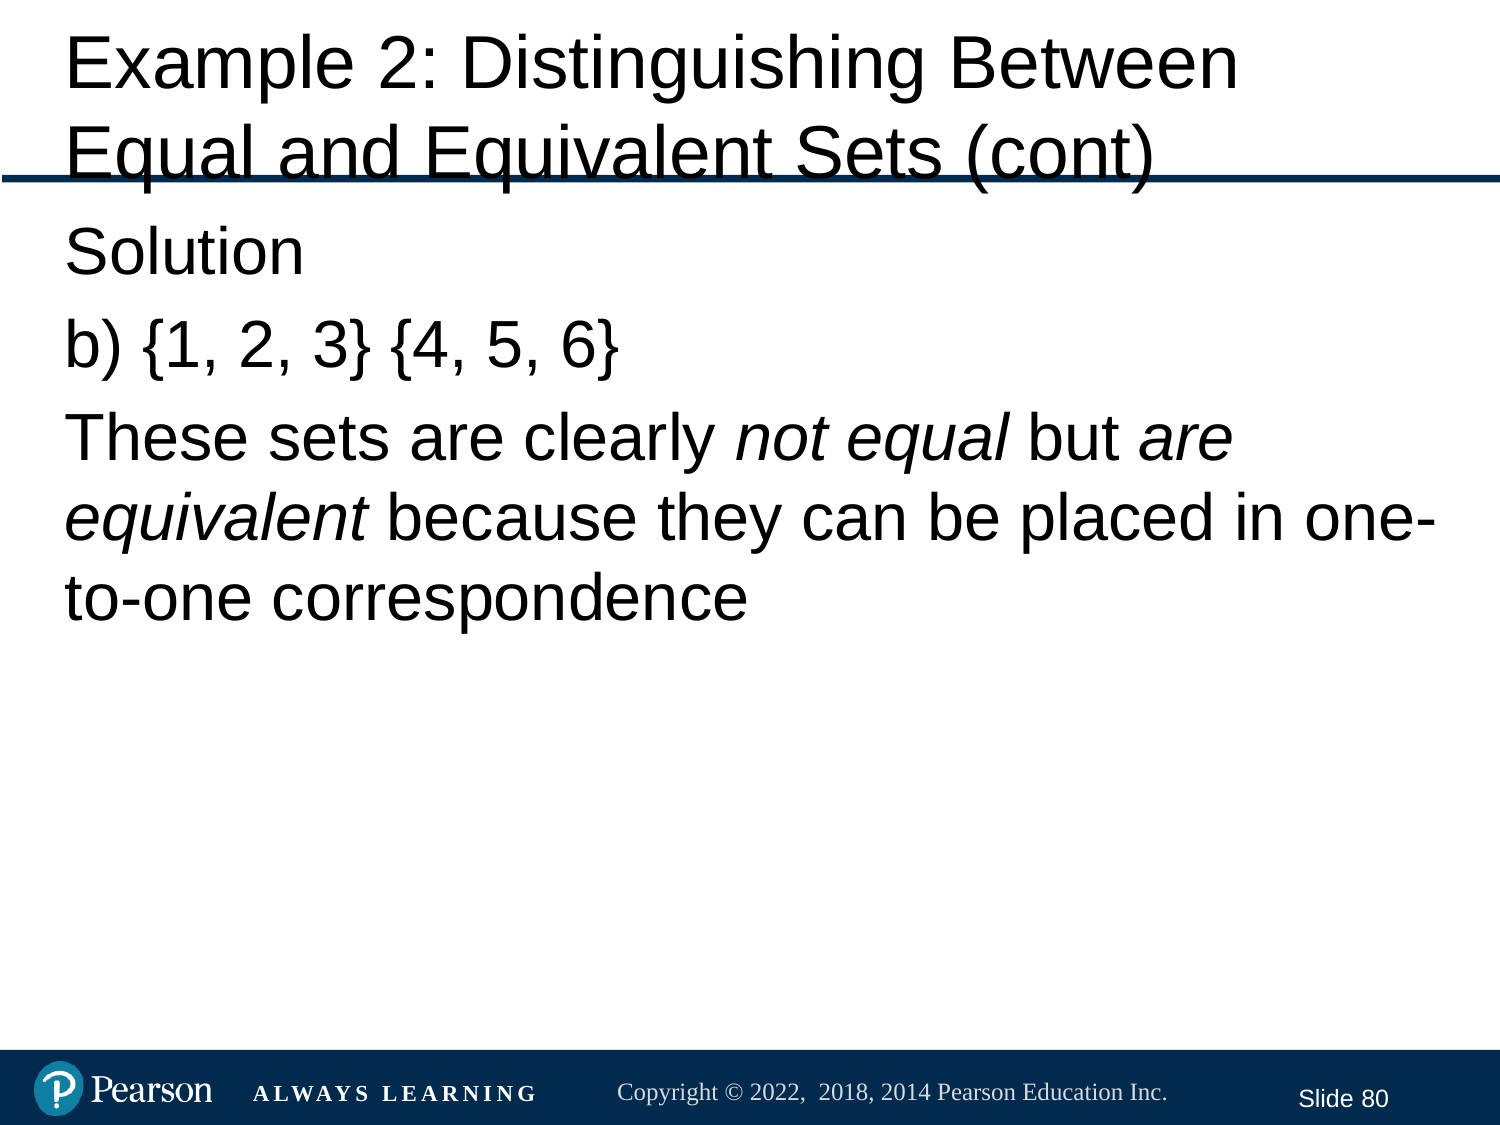

# Example 2: Distinguishing Between Equal and Equivalent Sets (cont)
Solution
b) {1, 2, 3} {4, 5, 6}
These sets are clearly not equal but are equivalent because they can be placed in one-to-one correspondence